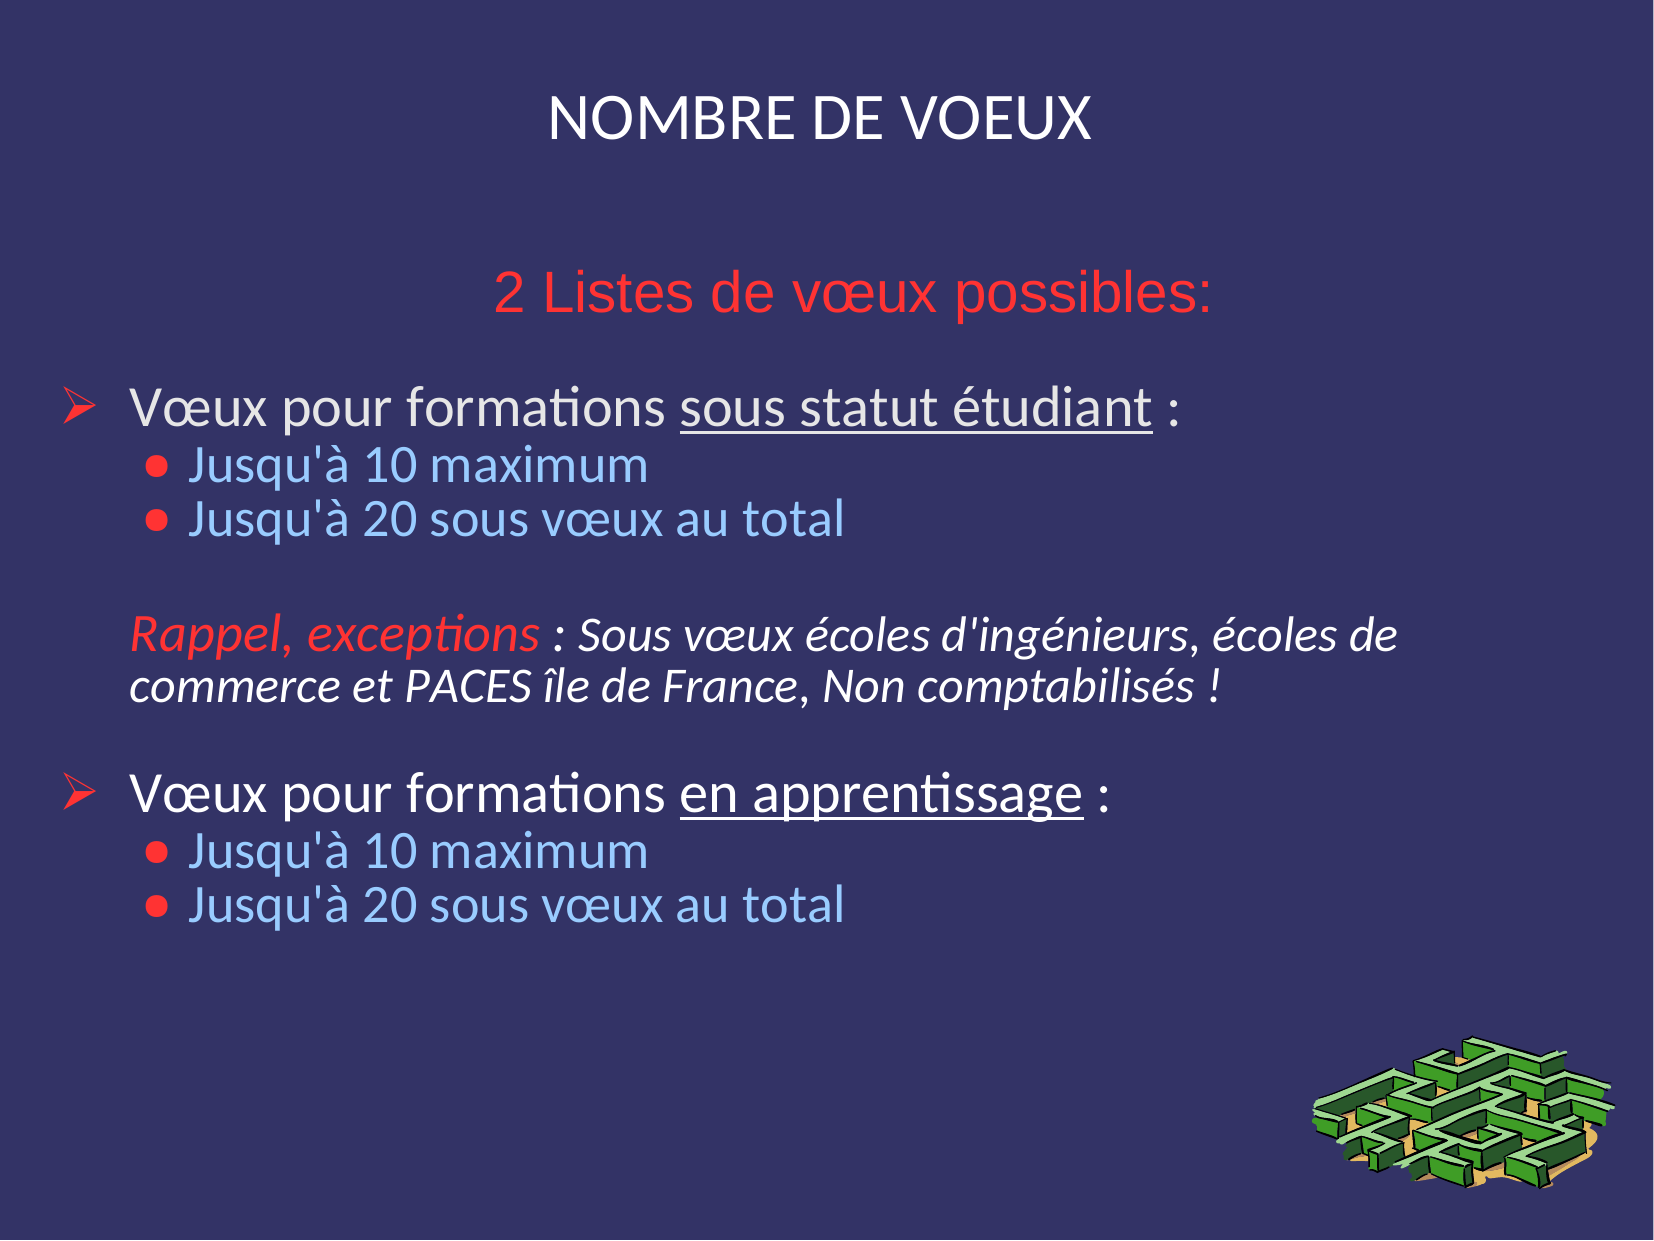

# NOMBRE DE VOEUX
2 Listes de vœux possibles:
Vœux pour formations sous statut étudiant :
Jusqu'à 10 maximum
Jusqu'à 20 sous vœux au total
Rappel, exceptions : Sous vœux écoles d'ingénieurs, écoles de commerce et PACES île de France, Non comptabilisés !
Vœux pour formations en apprentissage :
Jusqu'à 10 maximum
Jusqu'à 20 sous vœux au total